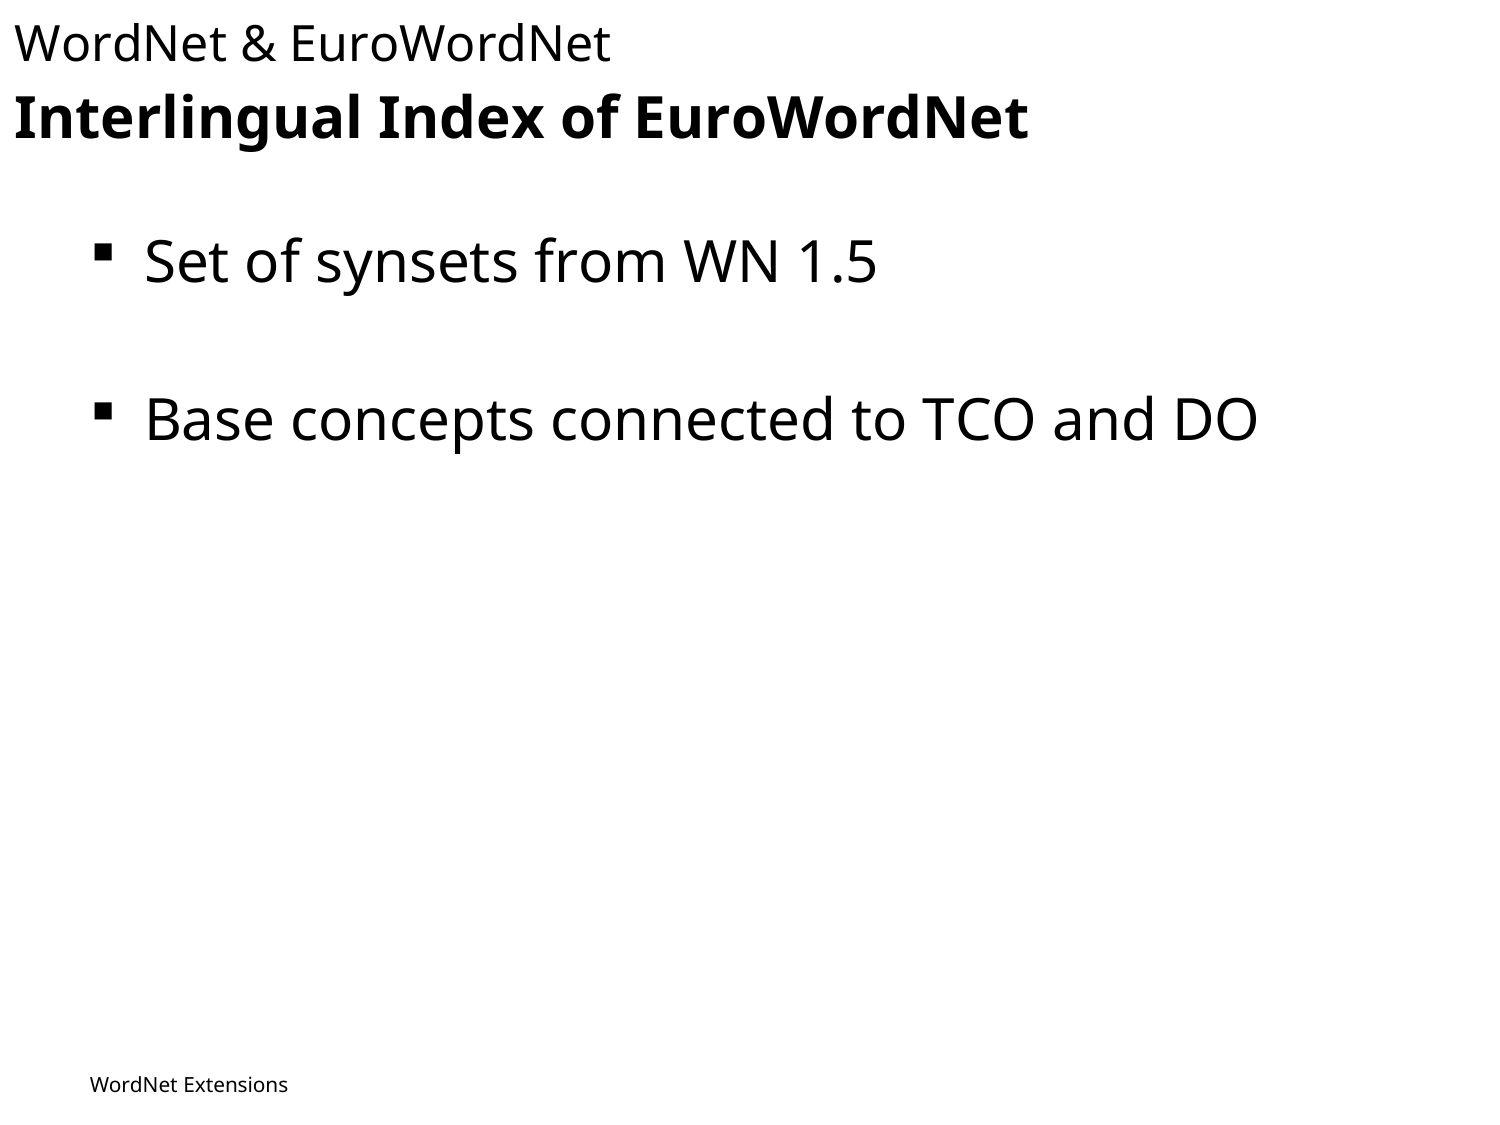

WordNet & EuroWordNet
Interlingual Index of EuroWordNet
# Set of synsets from WN 1.5
Base concepts connected to TCO and DO